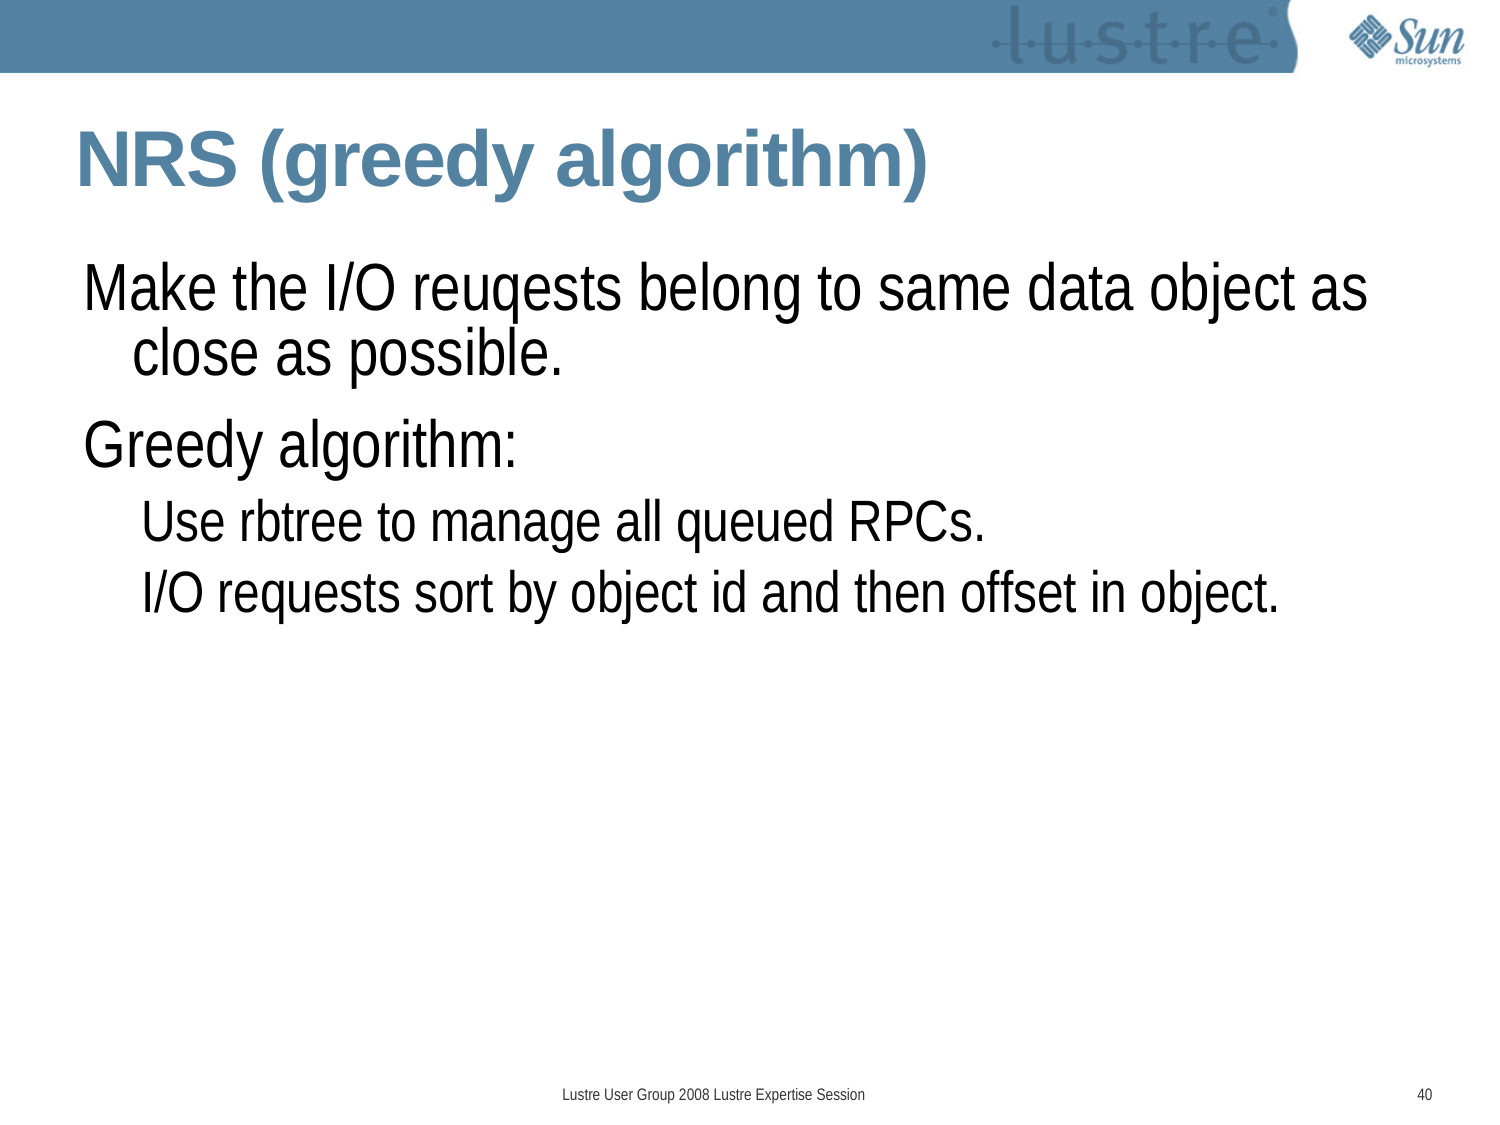

# NRS (greedy algorithm)
Make the I/O reuqests belong to same data object as close as possible.
Greedy algorithm:
Use rbtree to manage all queued RPCs.
I/O requests sort by object id and then offset in object.